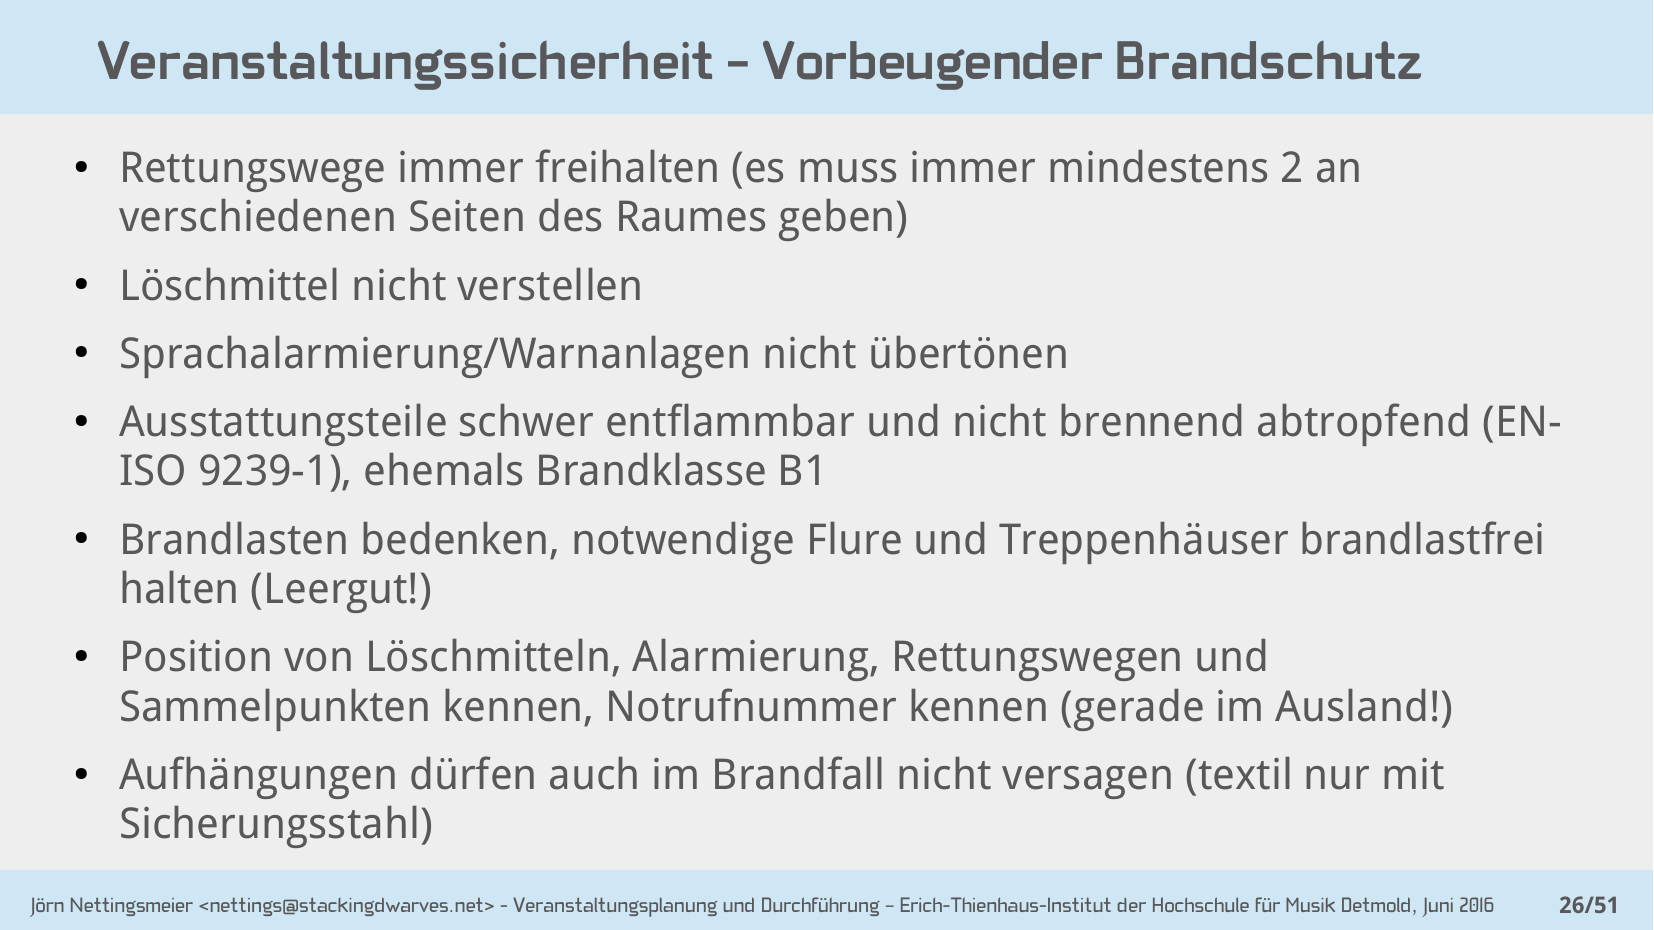

# Veranstaltungssicherheit – Vorbeugender Brandschutz
Rettungswege immer freihalten (es muss immer mindestens 2 an verschiedenen Seiten des Raumes geben)
Löschmittel nicht verstellen
Sprachalarmierung/Warnanlagen nicht übertönen
Ausstattungsteile schwer entflammbar und nicht brennend abtropfend (EN-ISO 9239-1), ehemals Brandklasse B1
Brandlasten bedenken, notwendige Flure und Treppenhäuser brandlastfrei halten (Leergut!)
Position von Löschmitteln, Alarmierung, Rettungswegen und Sammelpunkten kennen, Notrufnummer kennen (gerade im Ausland!)
Aufhängungen dürfen auch im Brandfall nicht versagen (textil nur mit Sicherungsstahl)